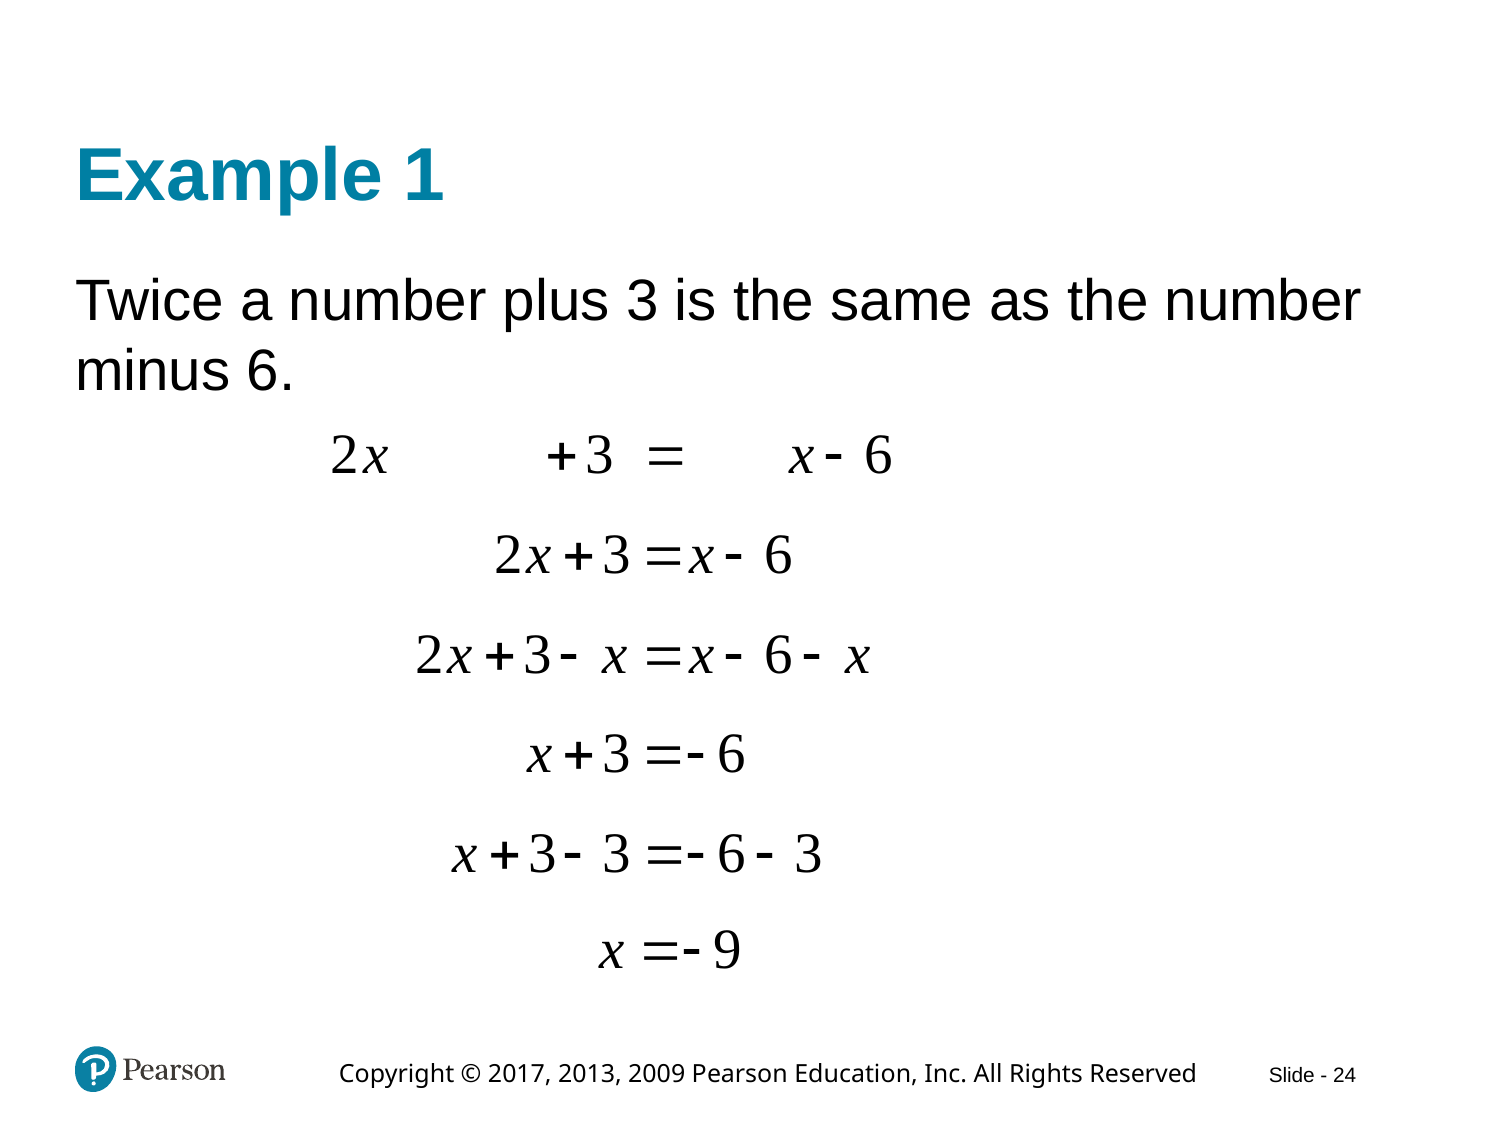

# Example 1
Twice a number plus 3 is the same as the number minus 6.